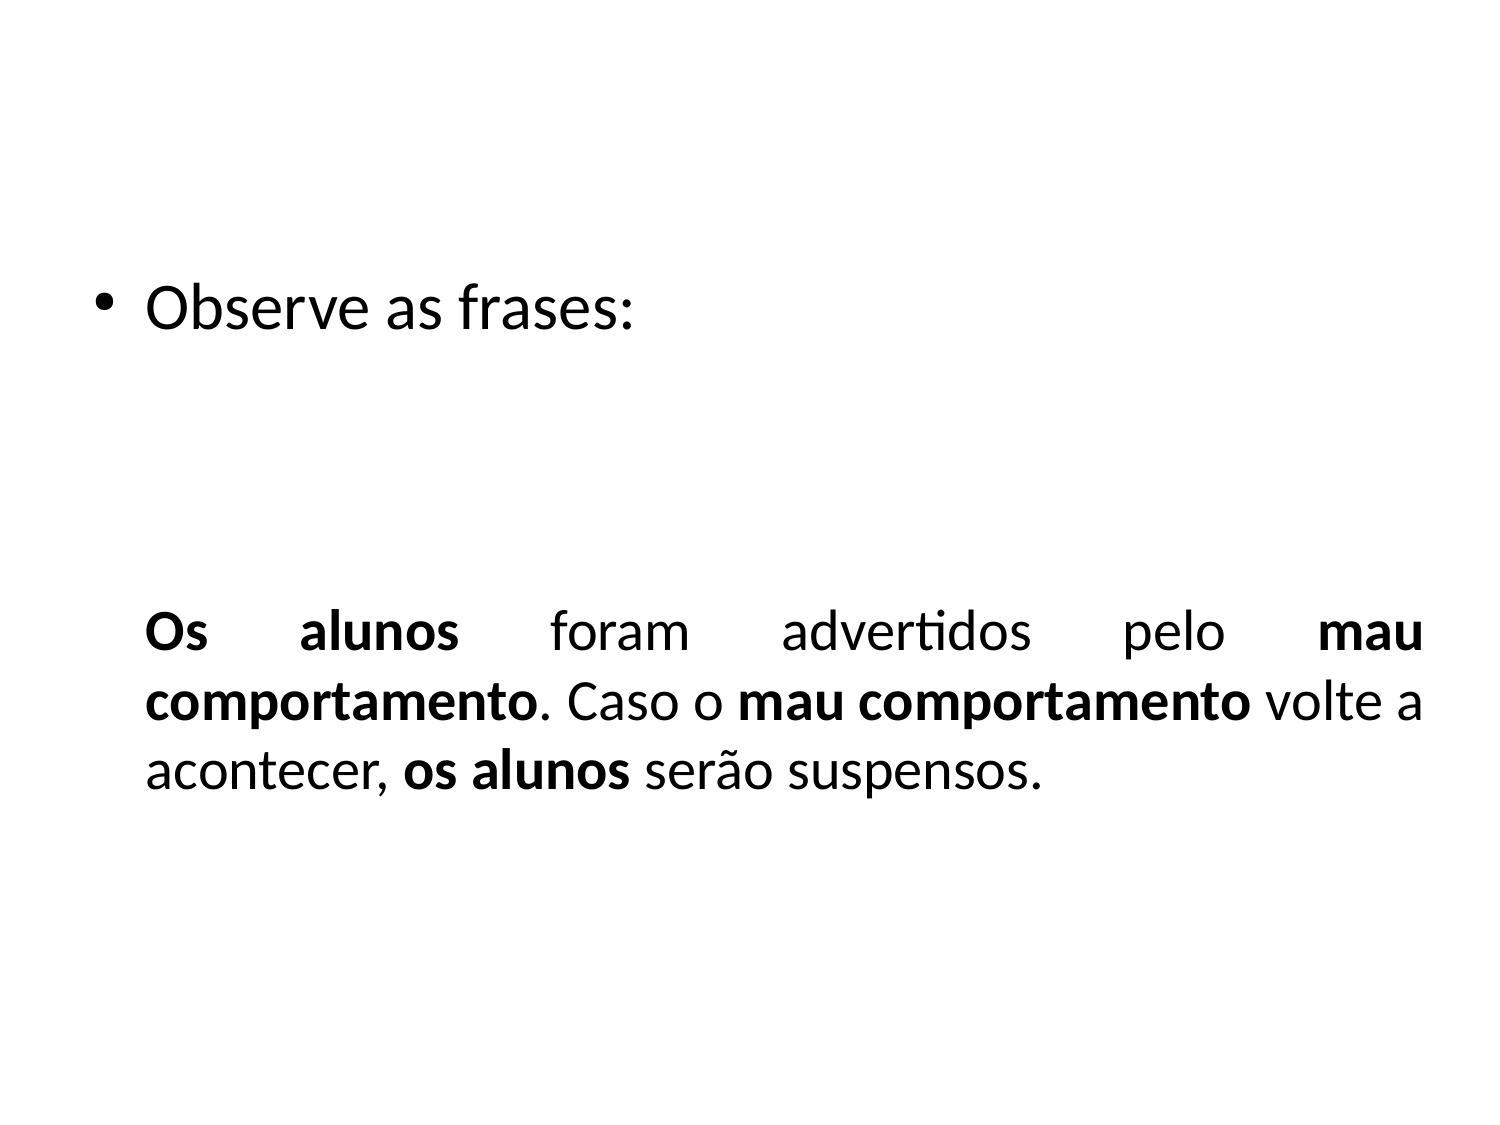

Observe as frases:
Os alunos foram advertidos pelo mau comportamento. Caso o mau comportamento volte a acontecer, os alunos serão suspensos.
#